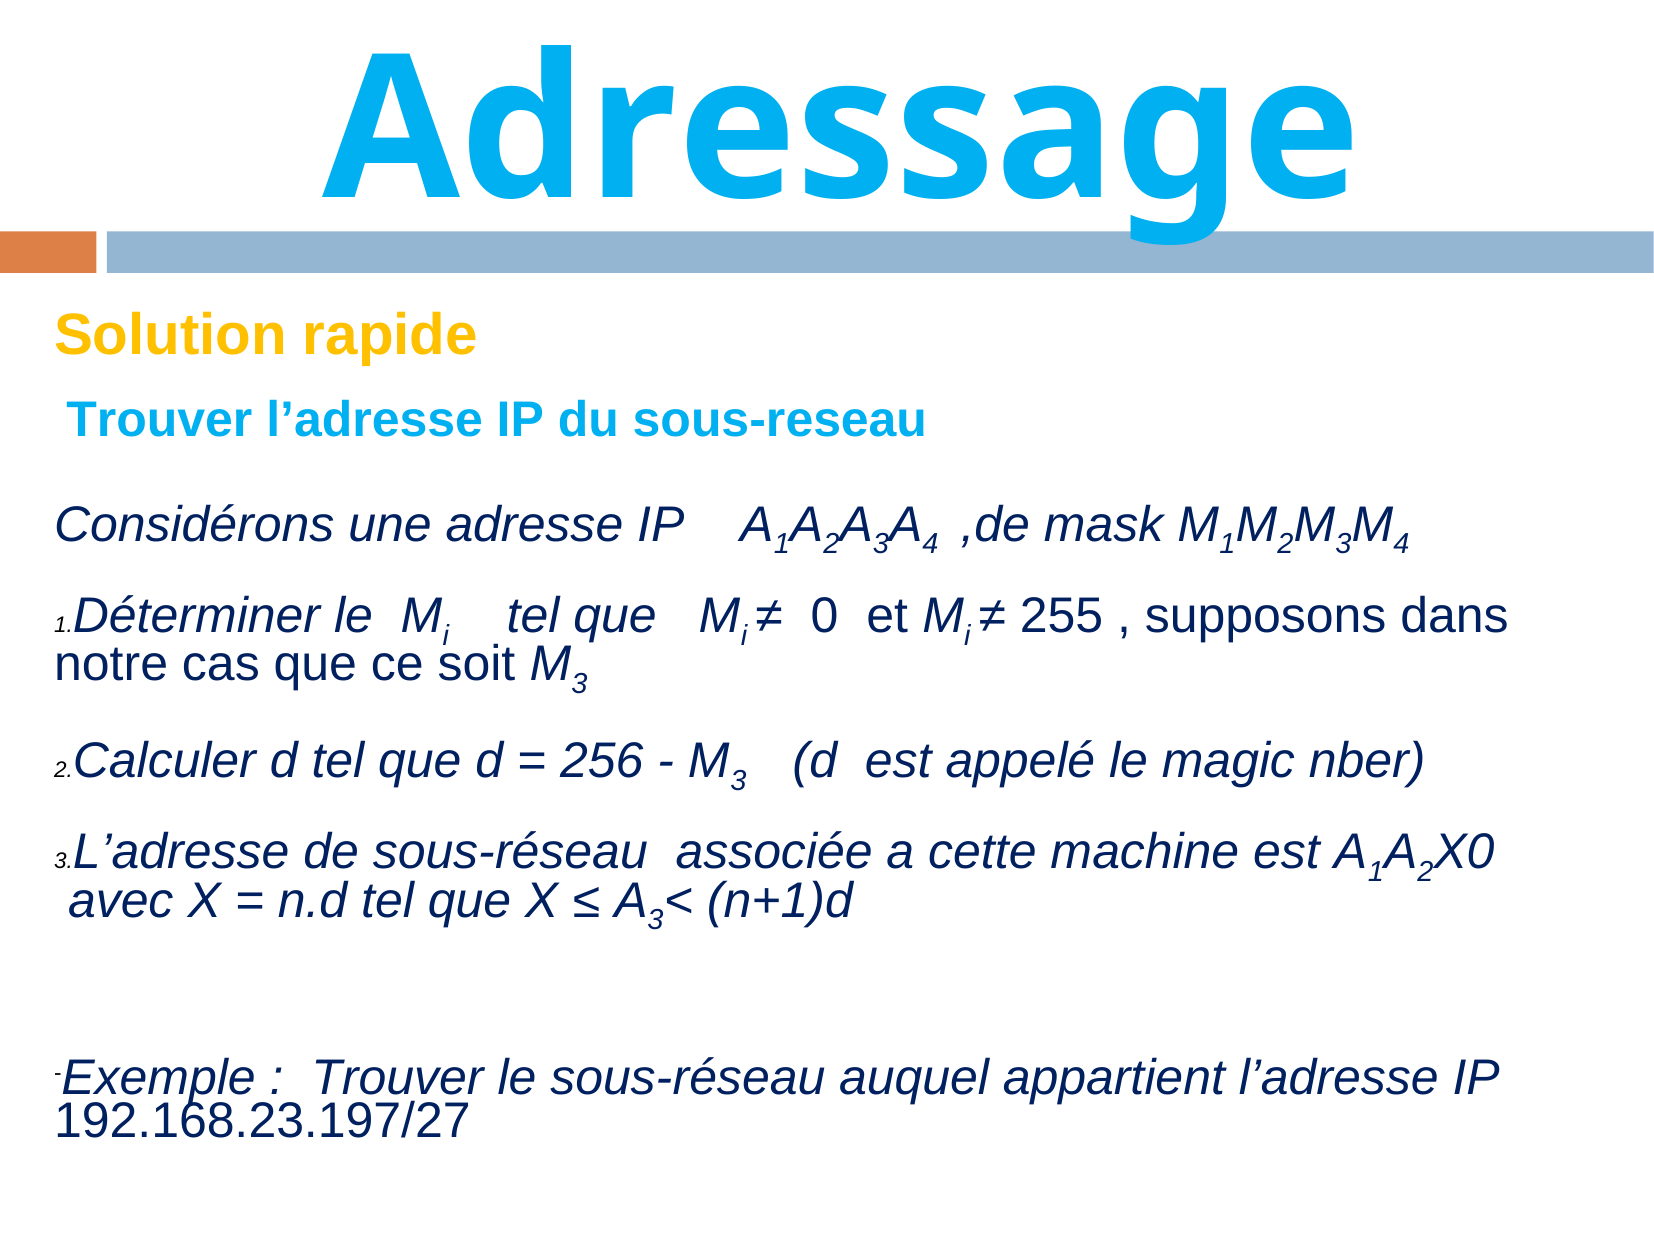

Adressage
Solution rapide
Trouver l’adresse IP du sous-reseau
Considérons une adresse IP A1A2A3A4 ,de mask M1M2M3M4
Déterminer le Mi tel que Mi ≠ 0 et Mi ≠ 255 , supposons dans notre cas que ce soit M3
Calculer d tel que d = 256 - M3 (d est appelé le magic nber)
L’adresse de sous-réseau associée a cette machine est A1A2X0 avec X = n.d tel que X ≤ A3< (n+1)d
Exemple : Trouver le sous-réseau auquel appartient l’adresse IP 192.168.23.197/27